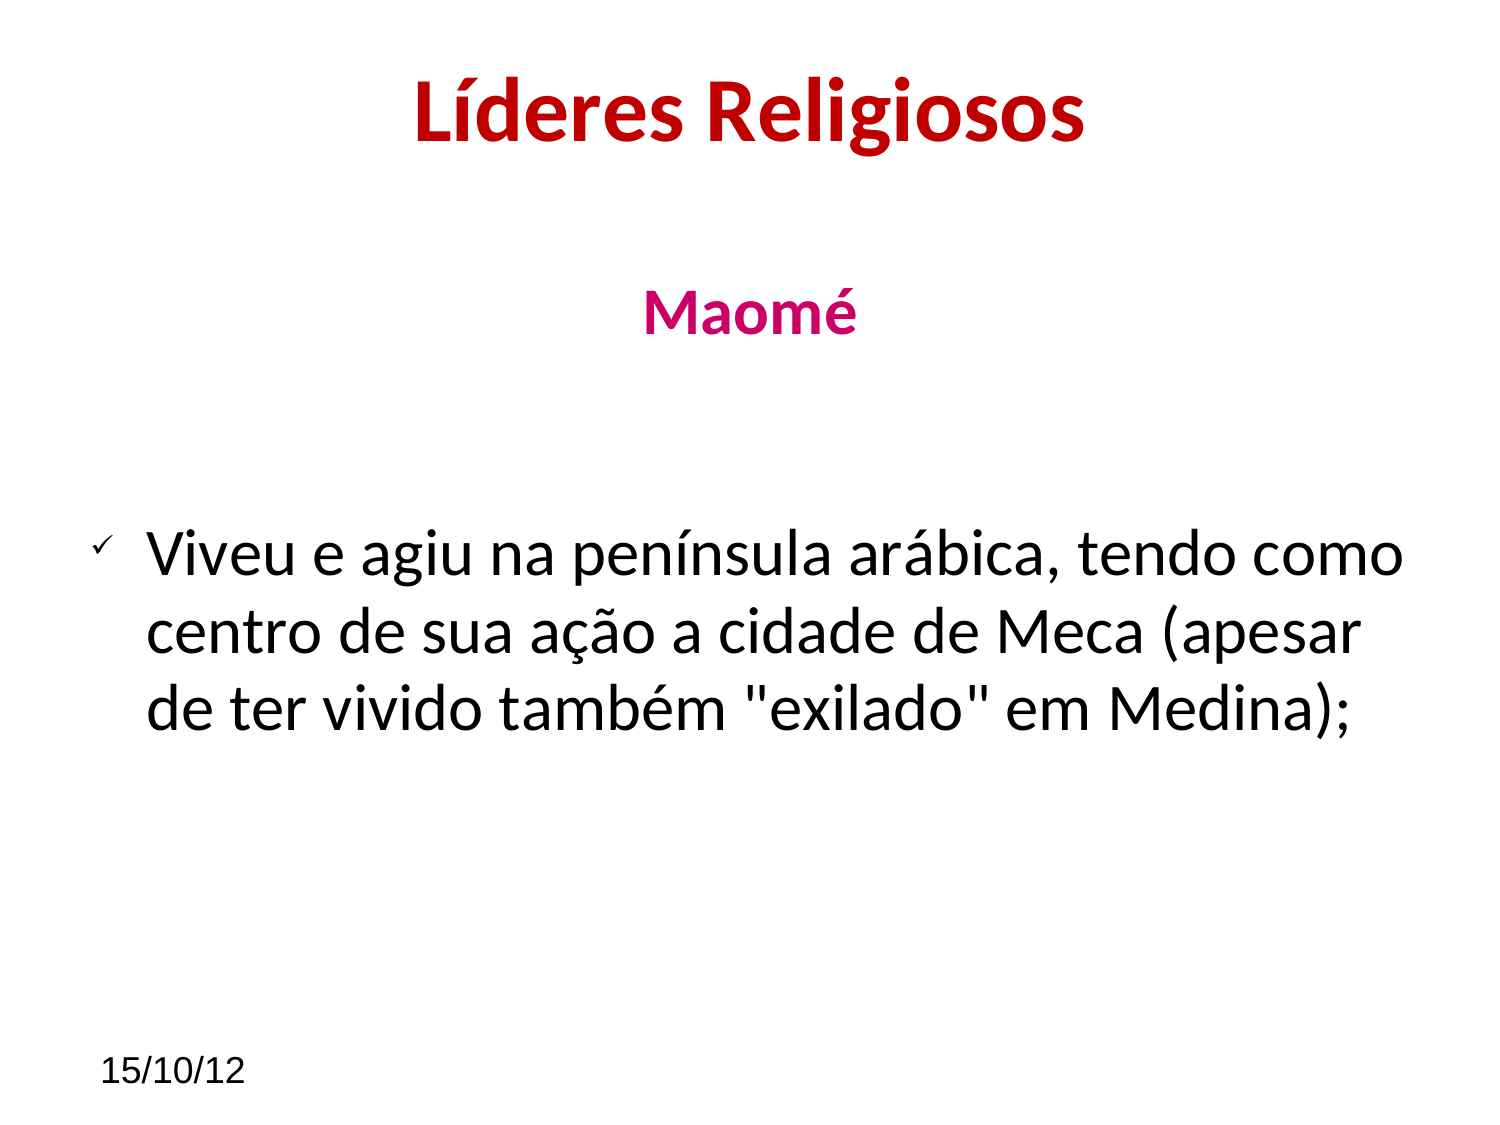

# Líderes Religiosos
Maomé
Viveu e agiu na península arábica, tendo como centro de sua ação a cidade de Meca (apesar de ter vivido também "exilado" em Medina);